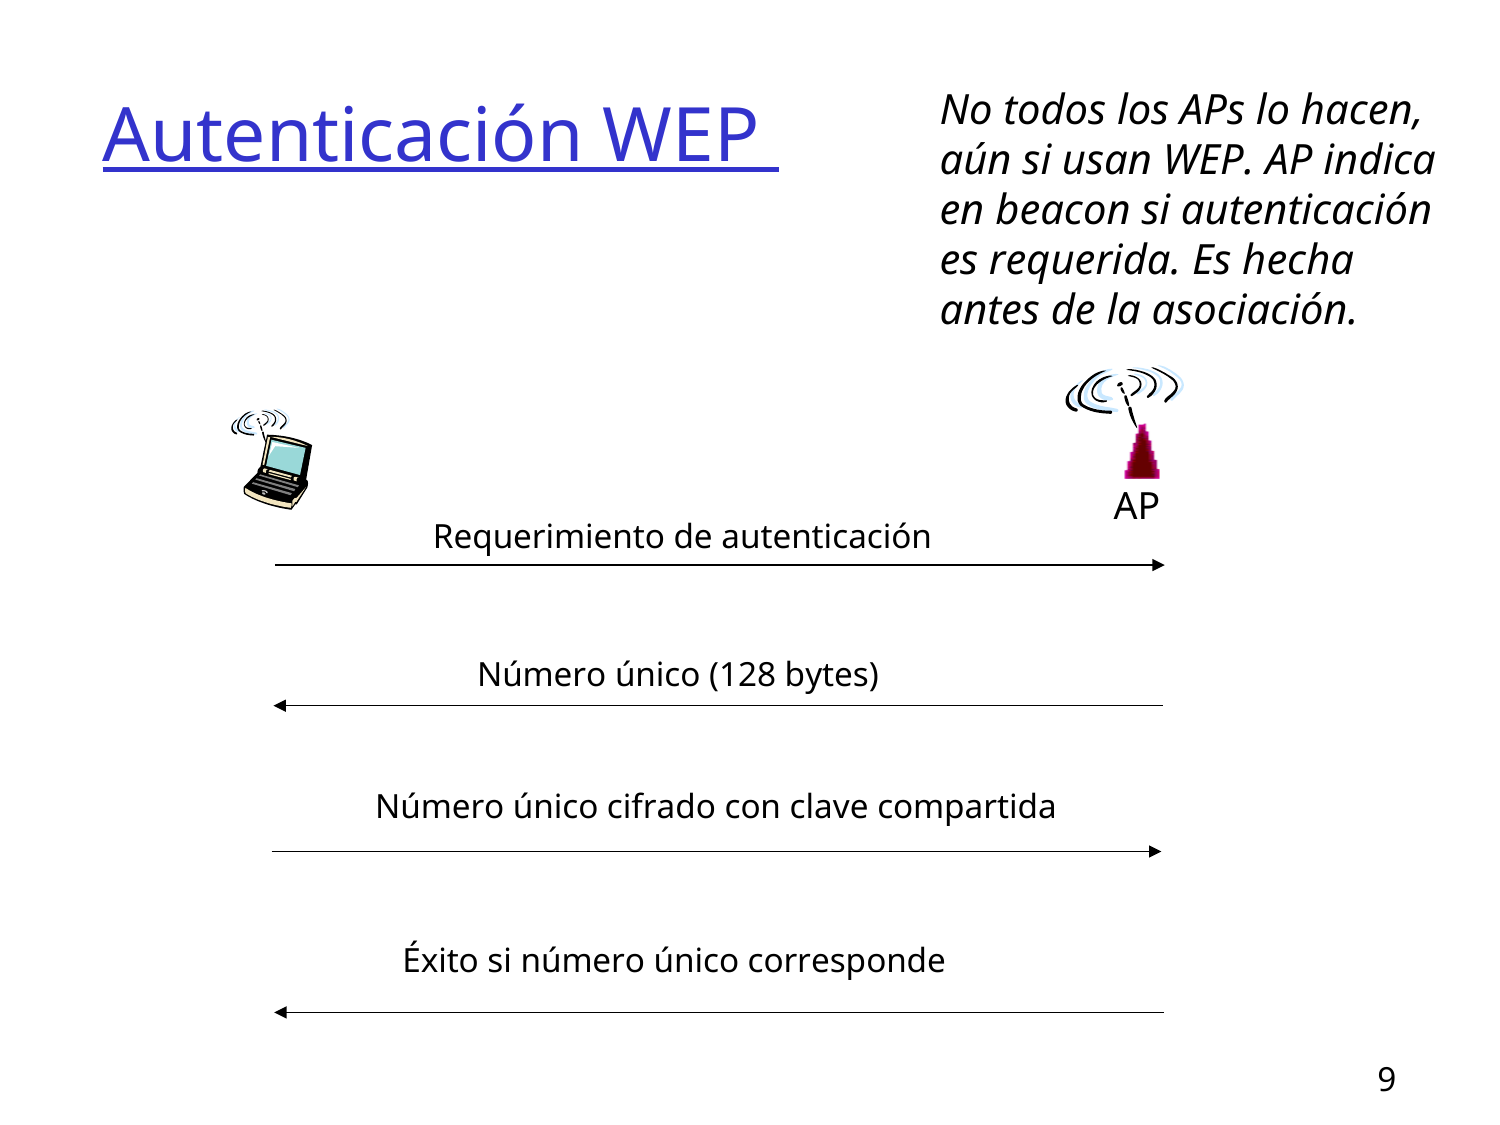

# Autenticación WEP
No todos los APs lo hacen,
aún si usan WEP. AP indica
en beacon si autenticación
es requerida. Es hecha
antes de la asociación.
AP
Requerimiento de autenticación
Número único (128 bytes)
Número único cifrado con clave compartida
Éxito si número único corresponde
9